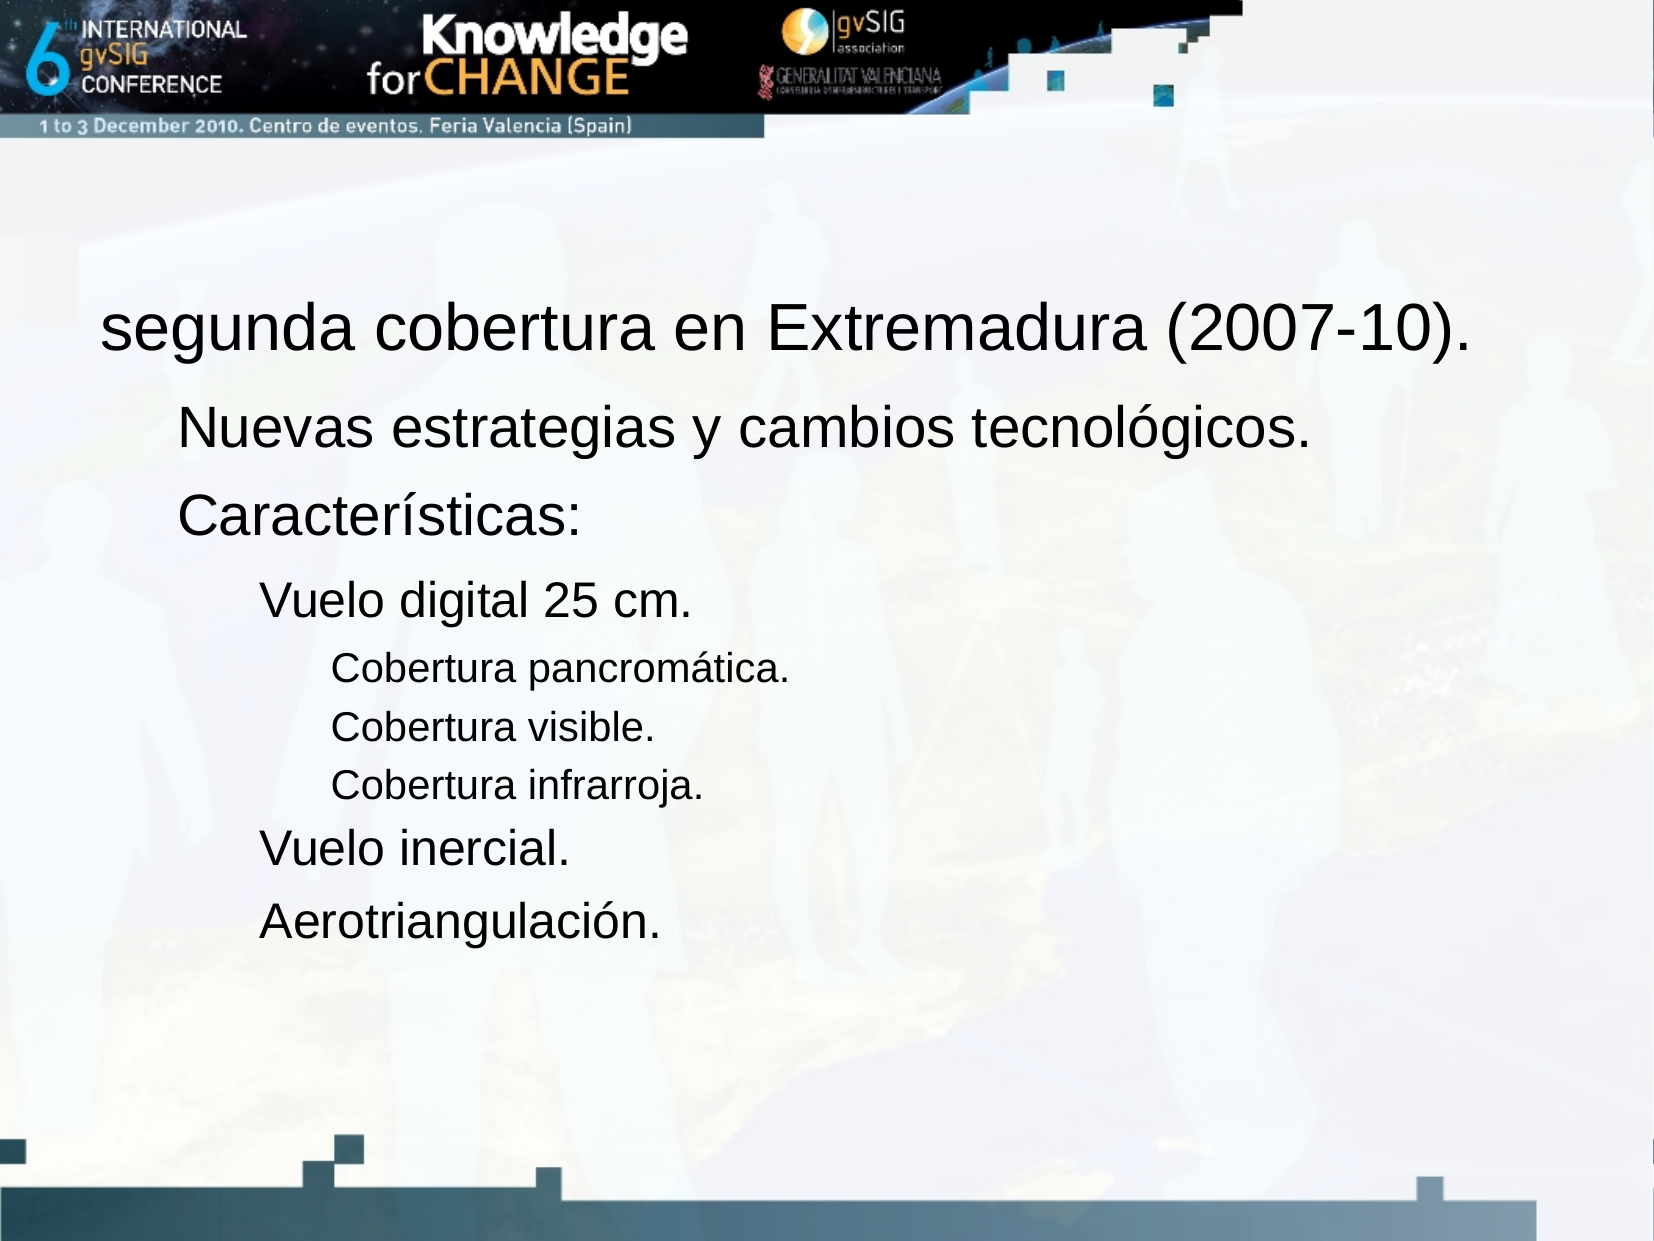

# segunda cobertura en Extremadura (2007-10).
Nuevas estrategias y cambios tecnológicos.
Características:
Vuelo digital 25 cm.
Cobertura pancromática.
Cobertura visible.
Cobertura infrarroja.
Vuelo inercial.
Aerotriangulación.